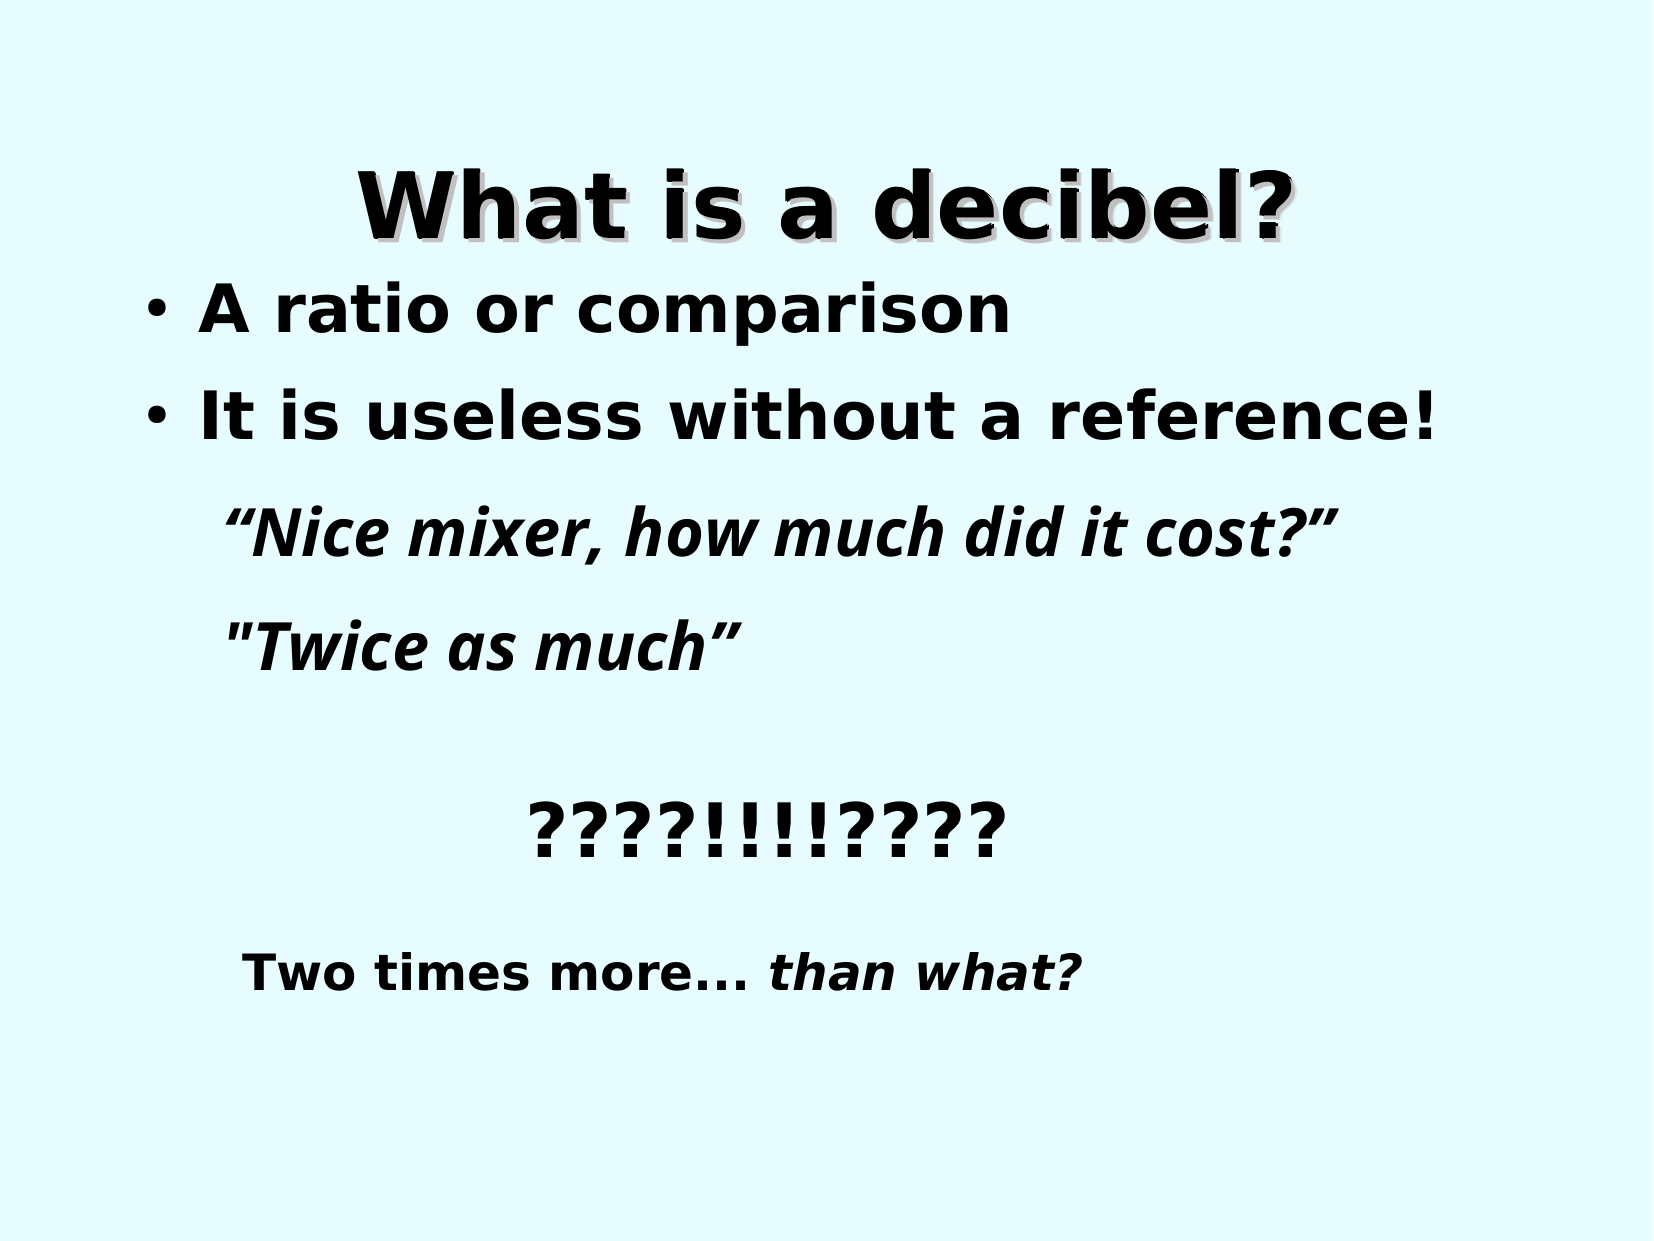

# What is a decibel?
A ratio or comparison
It is useless without a reference!
“Nice mixer, how much did it cost?”
"Twice as much”
????!!!!????
Two times more... than what?